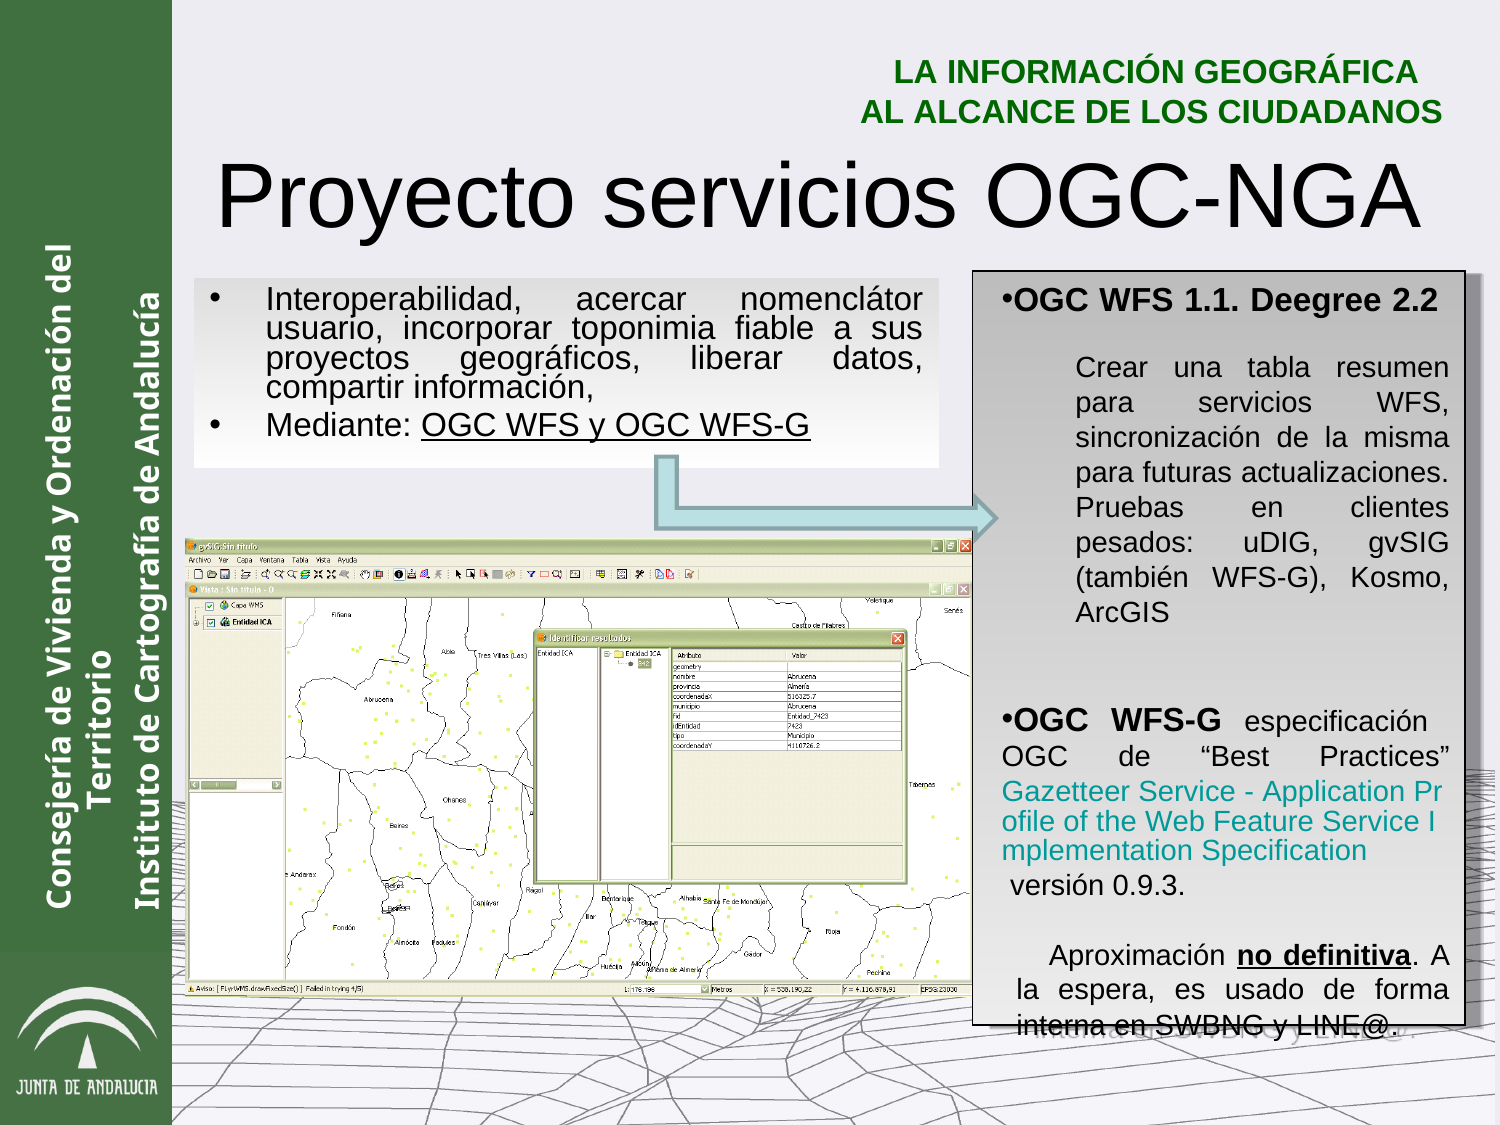

# Proyecto servicios OGC-NGA
OGC WFS 1.1. Deegree 2.2
Crear una tabla resumen para servicios WFS, sincronización de la misma para futuras actualizaciones.
Pruebas en clientes pesados: uDIG, gvSIG (también WFS-G), Kosmo, ArcGIS
OGC WFS-G especificación OGC de “Best Practices” Gazetteer Service - Application Profile of the Web Feature Service Implementation Specification versión 0.9.3.
 Aproximación no definitiva. A la espera, es usado de forma interna en SWBNG y LINE@.
Interoperabilidad, acercar nomenclátor usuario, incorporar toponimia fiable a sus proyectos geográficos, liberar datos, compartir información,
Mediante: OGC WFS y OGC WFS-G